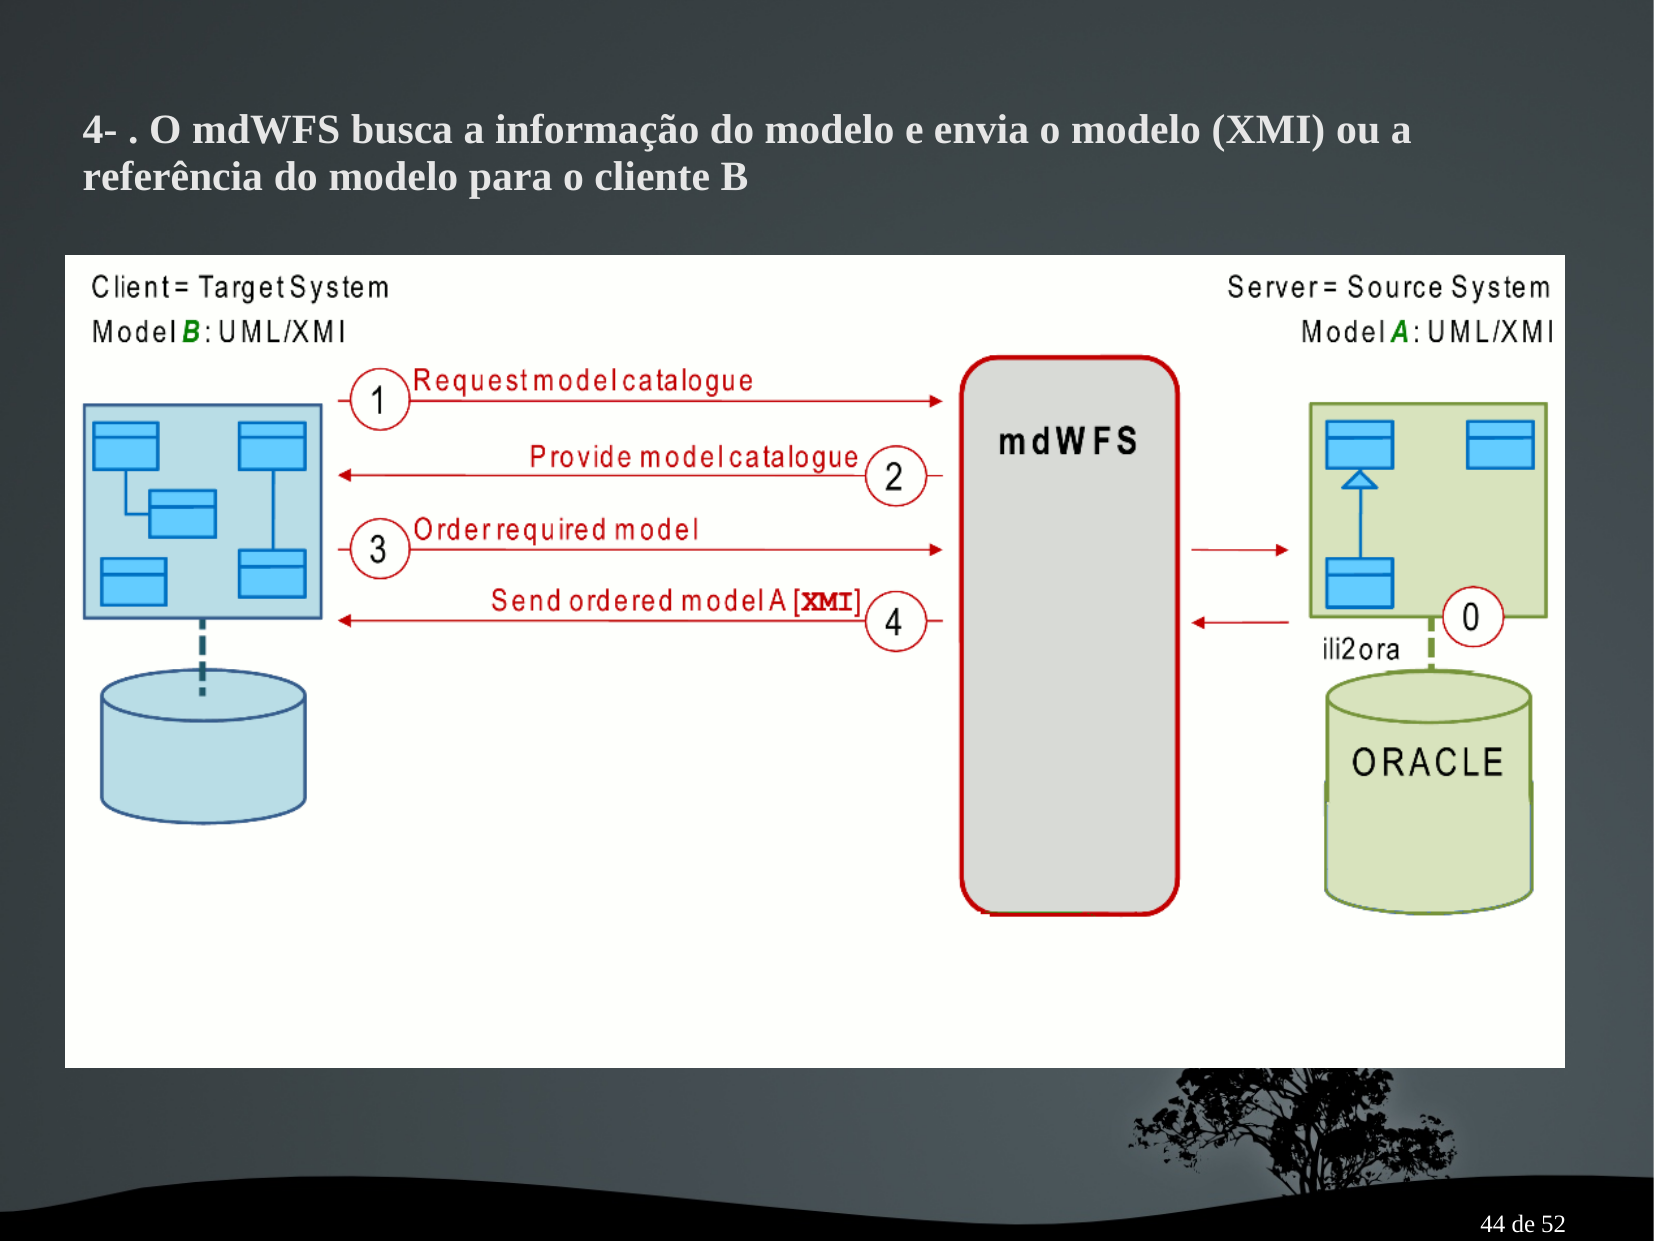

# 4- . O mdWFS busca a informação do modelo e envia o modelo (XMI) ou a referência do modelo para o cliente B
44